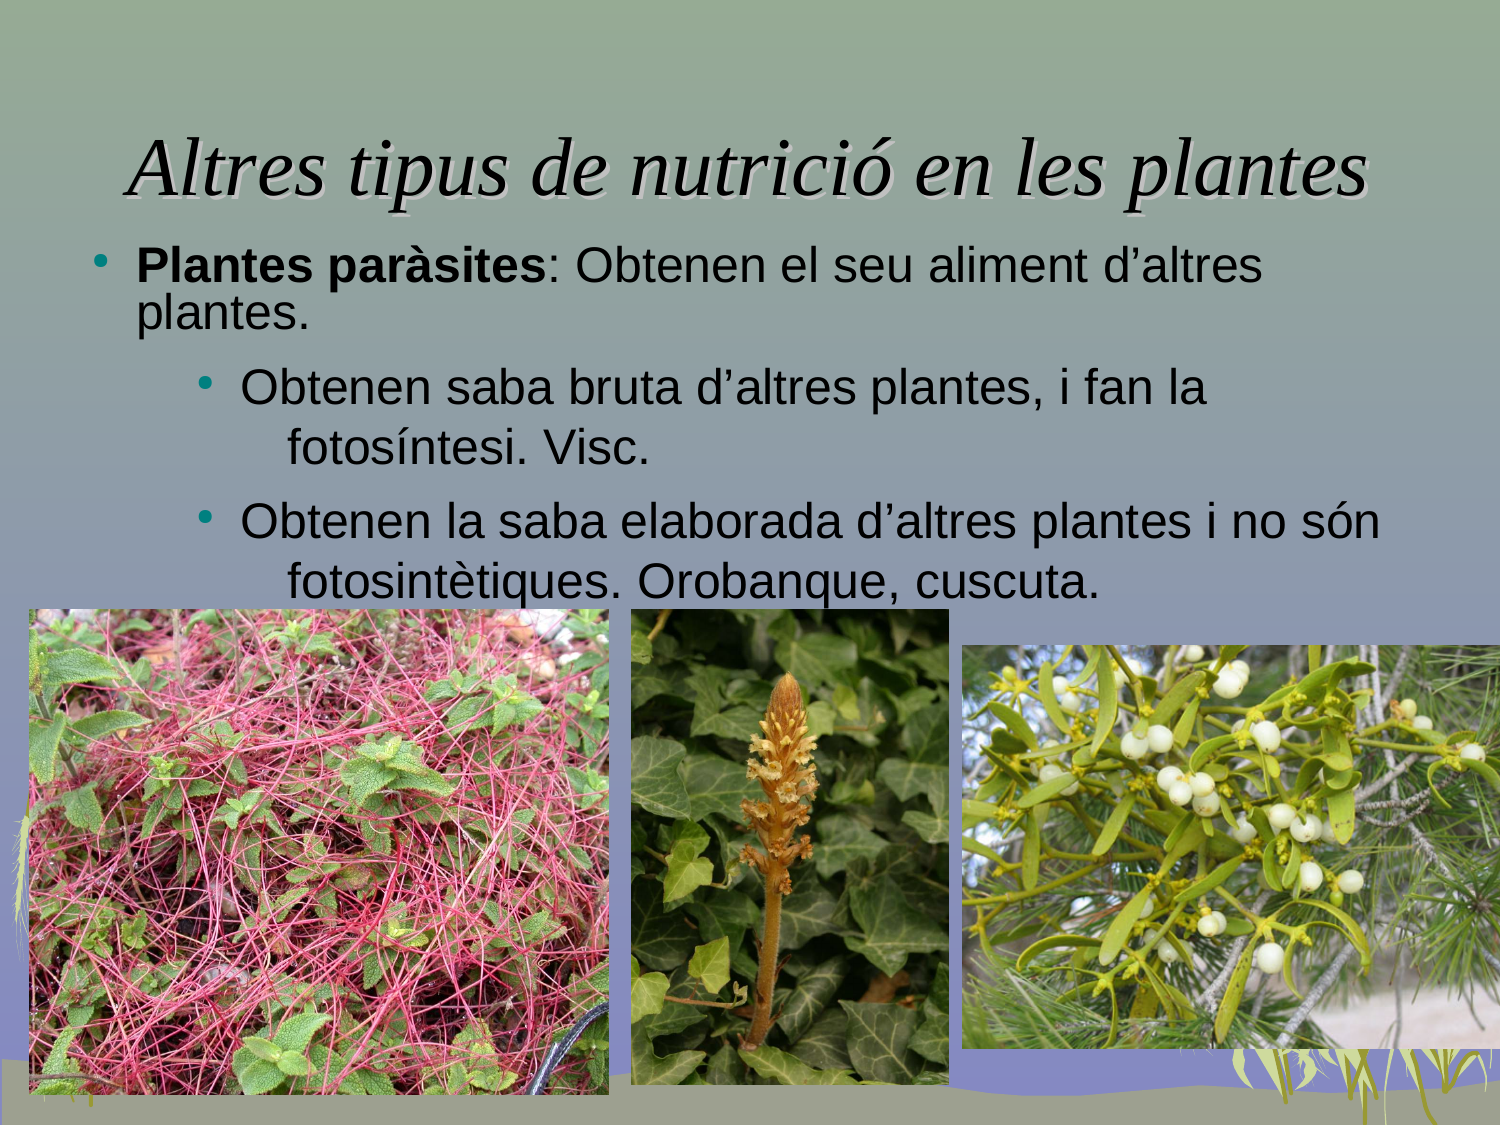

# Altres tipus de nutrició en les plantes
Plantes paràsites: Obtenen el seu aliment d’altres plantes.
Obtenen saba bruta d’altres plantes, i fan la fotosíntesi. Visc.
Obtenen la saba elaborada d’altres plantes i no són fotosintètiques. Orobanque, cuscuta.